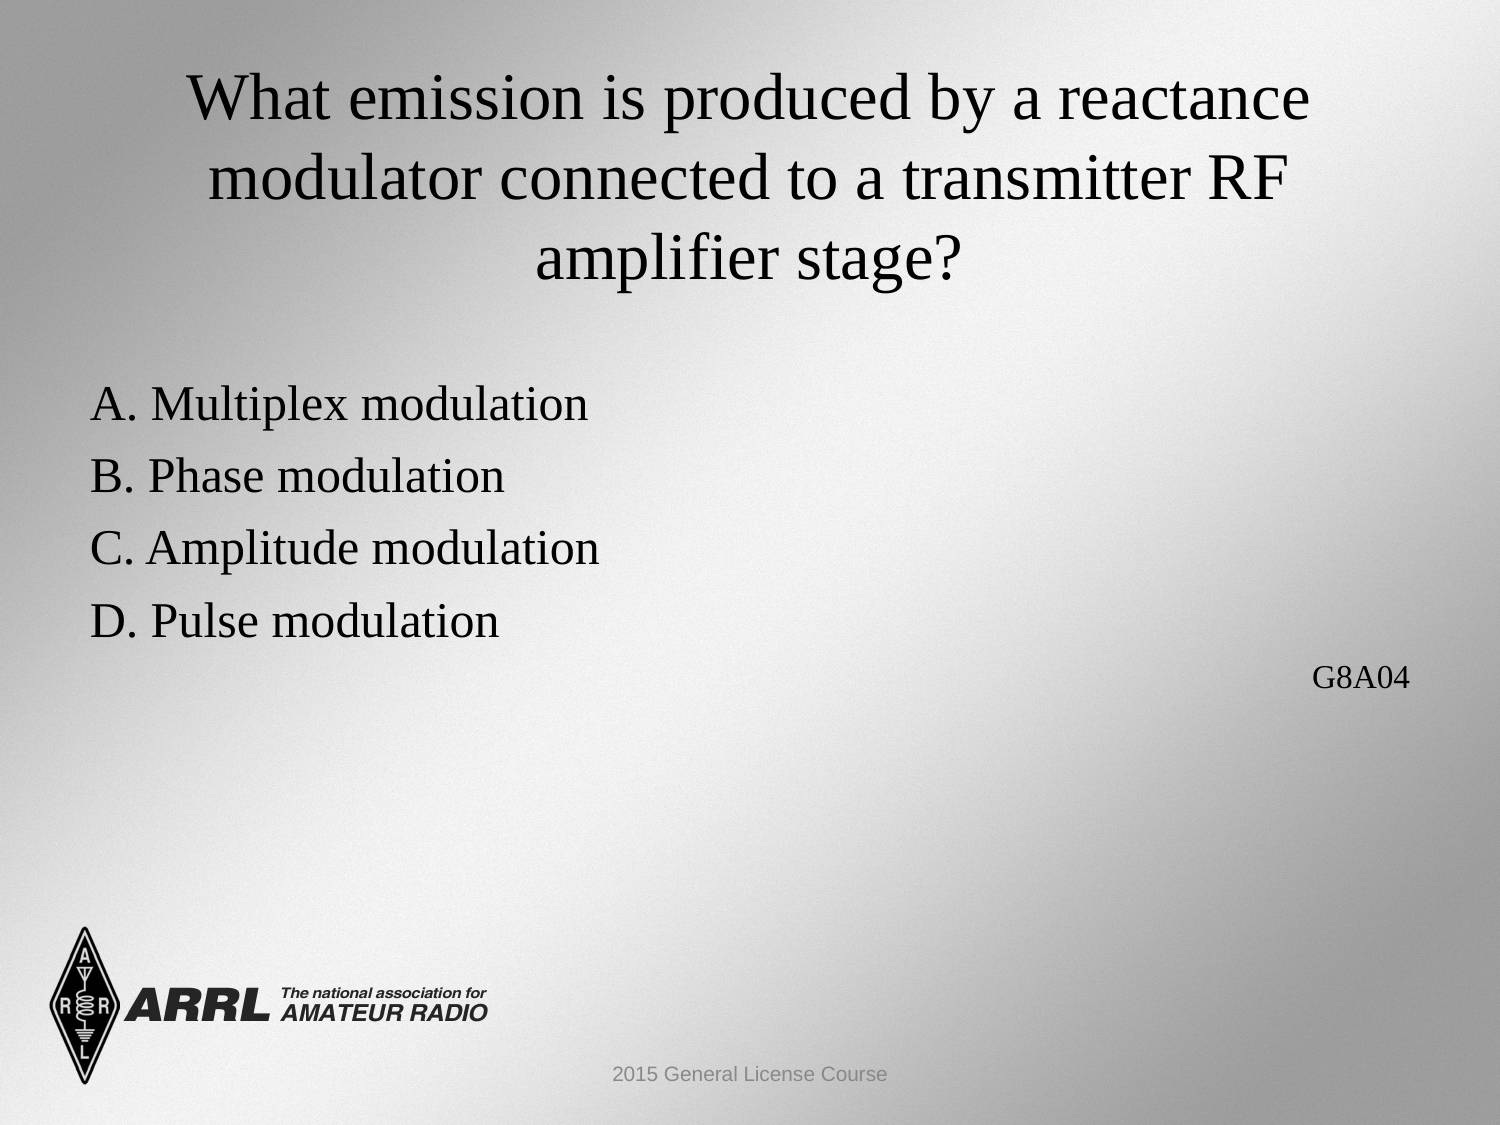

# What emission is produced by a reactance modulator connected to a transmitter RF amplifier stage?
A. Multiplex modulation
B. Phase modulation
C. Amplitude modulation
D. Pulse modulation
 G8A04
2015 General License Course